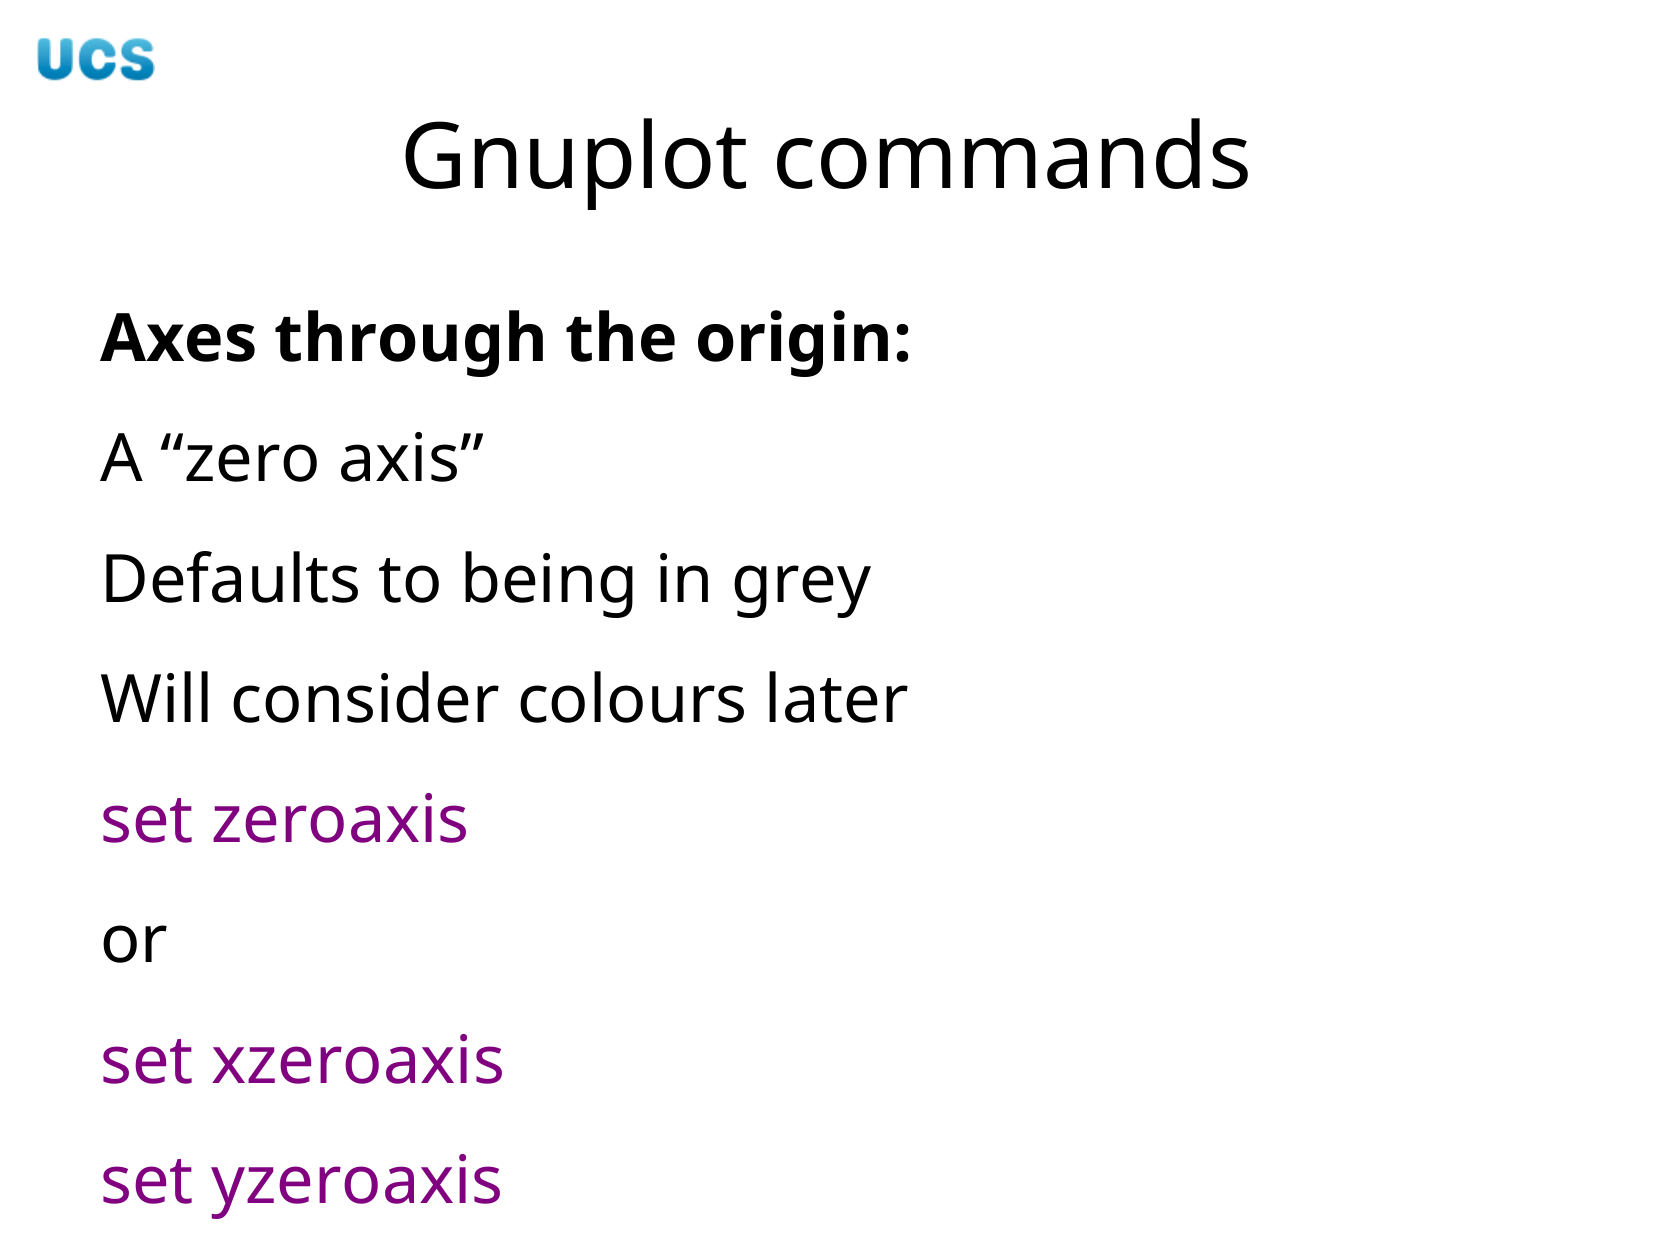

# Gnuplot commands
Axes through the origin:
A “zero axis”
Defaults to being in grey
Will consider colours later
set zeroaxis
or
set xzeroaxis
set yzeroaxis